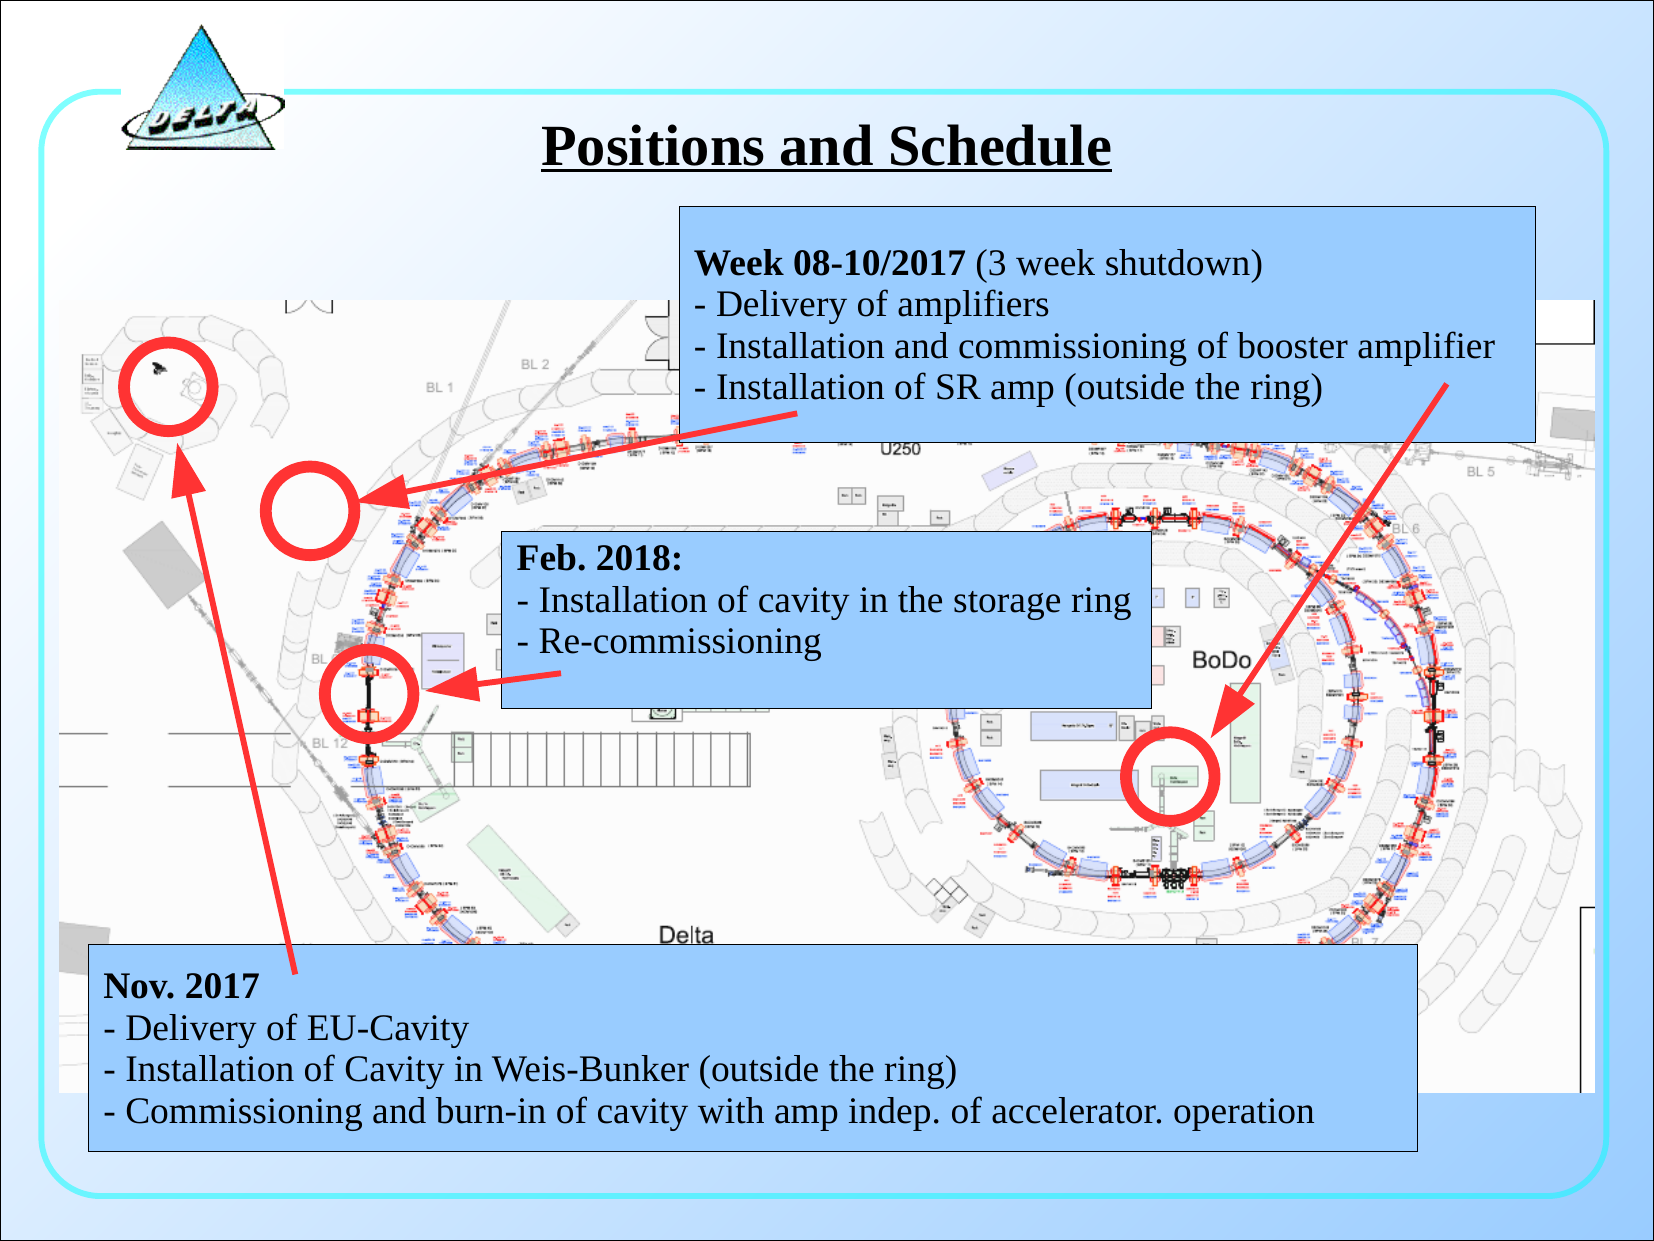

Positions and Schedule
Week 08-10/2017 (3 week shutdown)
- Delivery of amplifiers
- Installation and commissioning of booster amplifier
- Installation of SR amp (outside the ring)
Nov. 2017
- Delivery of EU-Cavity
- Installation of Cavity in Weis-Bunker (outside the ring)
- Commissioning and burn-in of cavity with amp indep. of accelerator. operation
Feb. 2018:
- Installation of cavity in the storage ring
- Re-commissioning